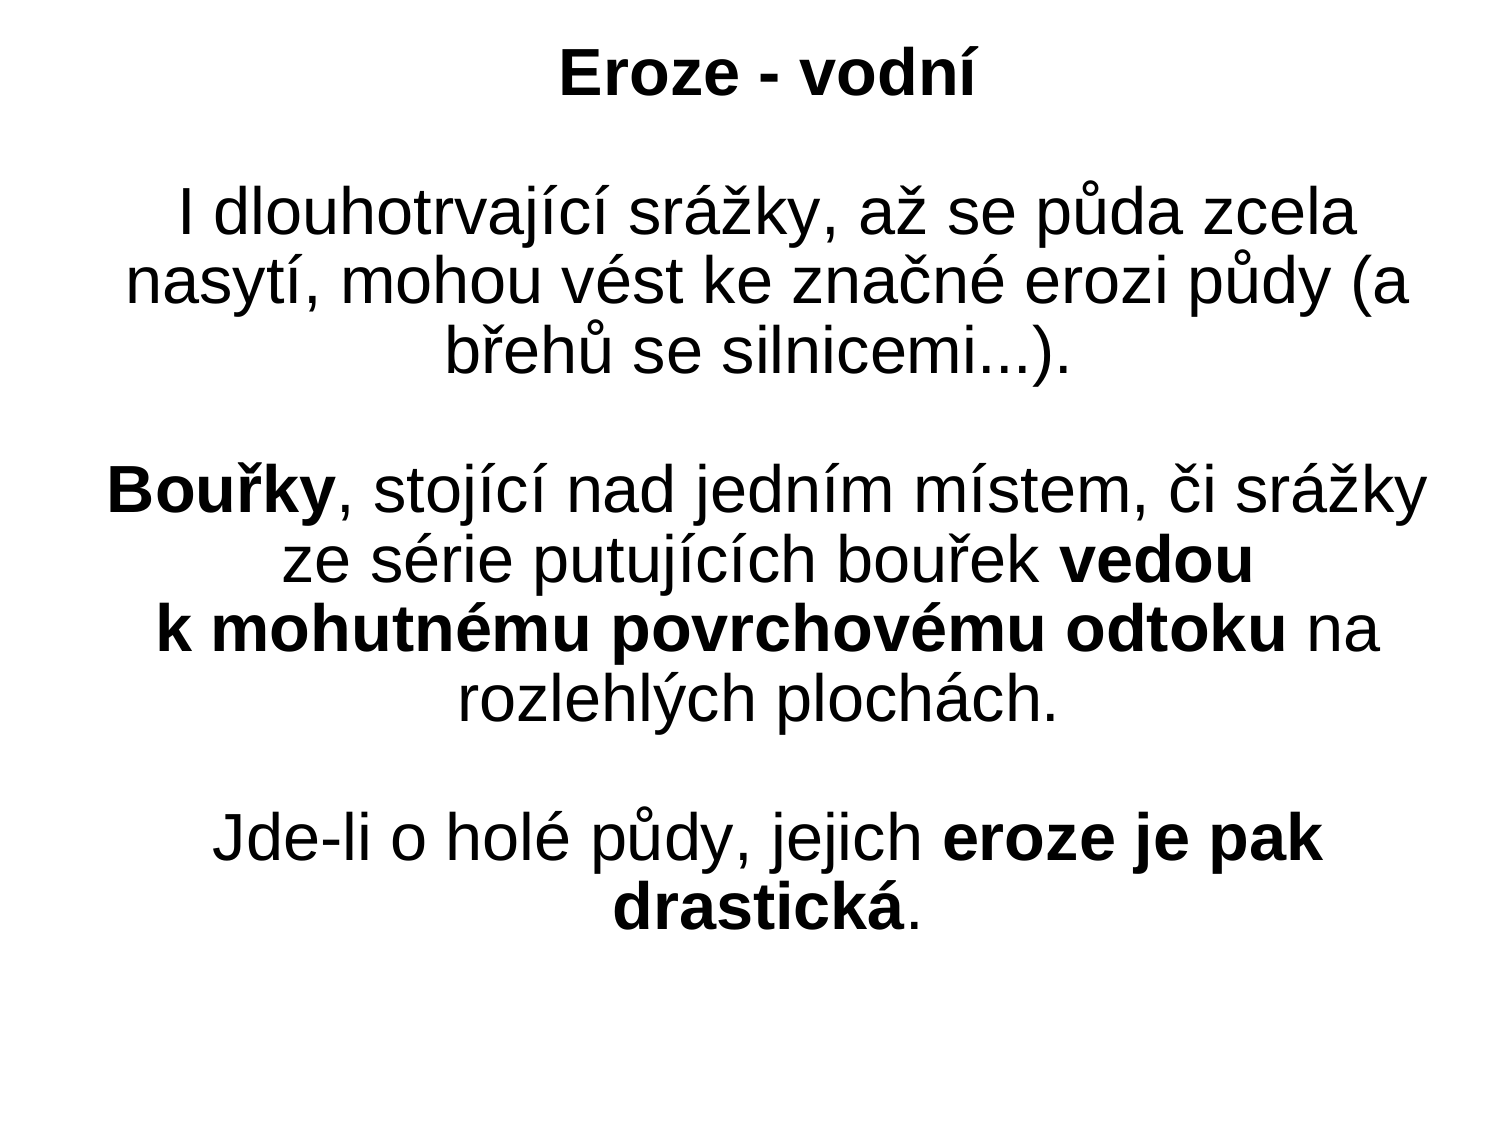

# Eroze - vodní I dlouhotrvající srážky, až se půda zcela nasytí, mohou vést ke značné erozi půdy (a břehů se silnicemi...). Bouřky, stojící nad jedním místem, či srážky ze série putujících bouřek vedou k mohutnému povrchovému odtoku na rozlehlých plochách. Jde-li o holé půdy, jejich eroze je pak drastická.